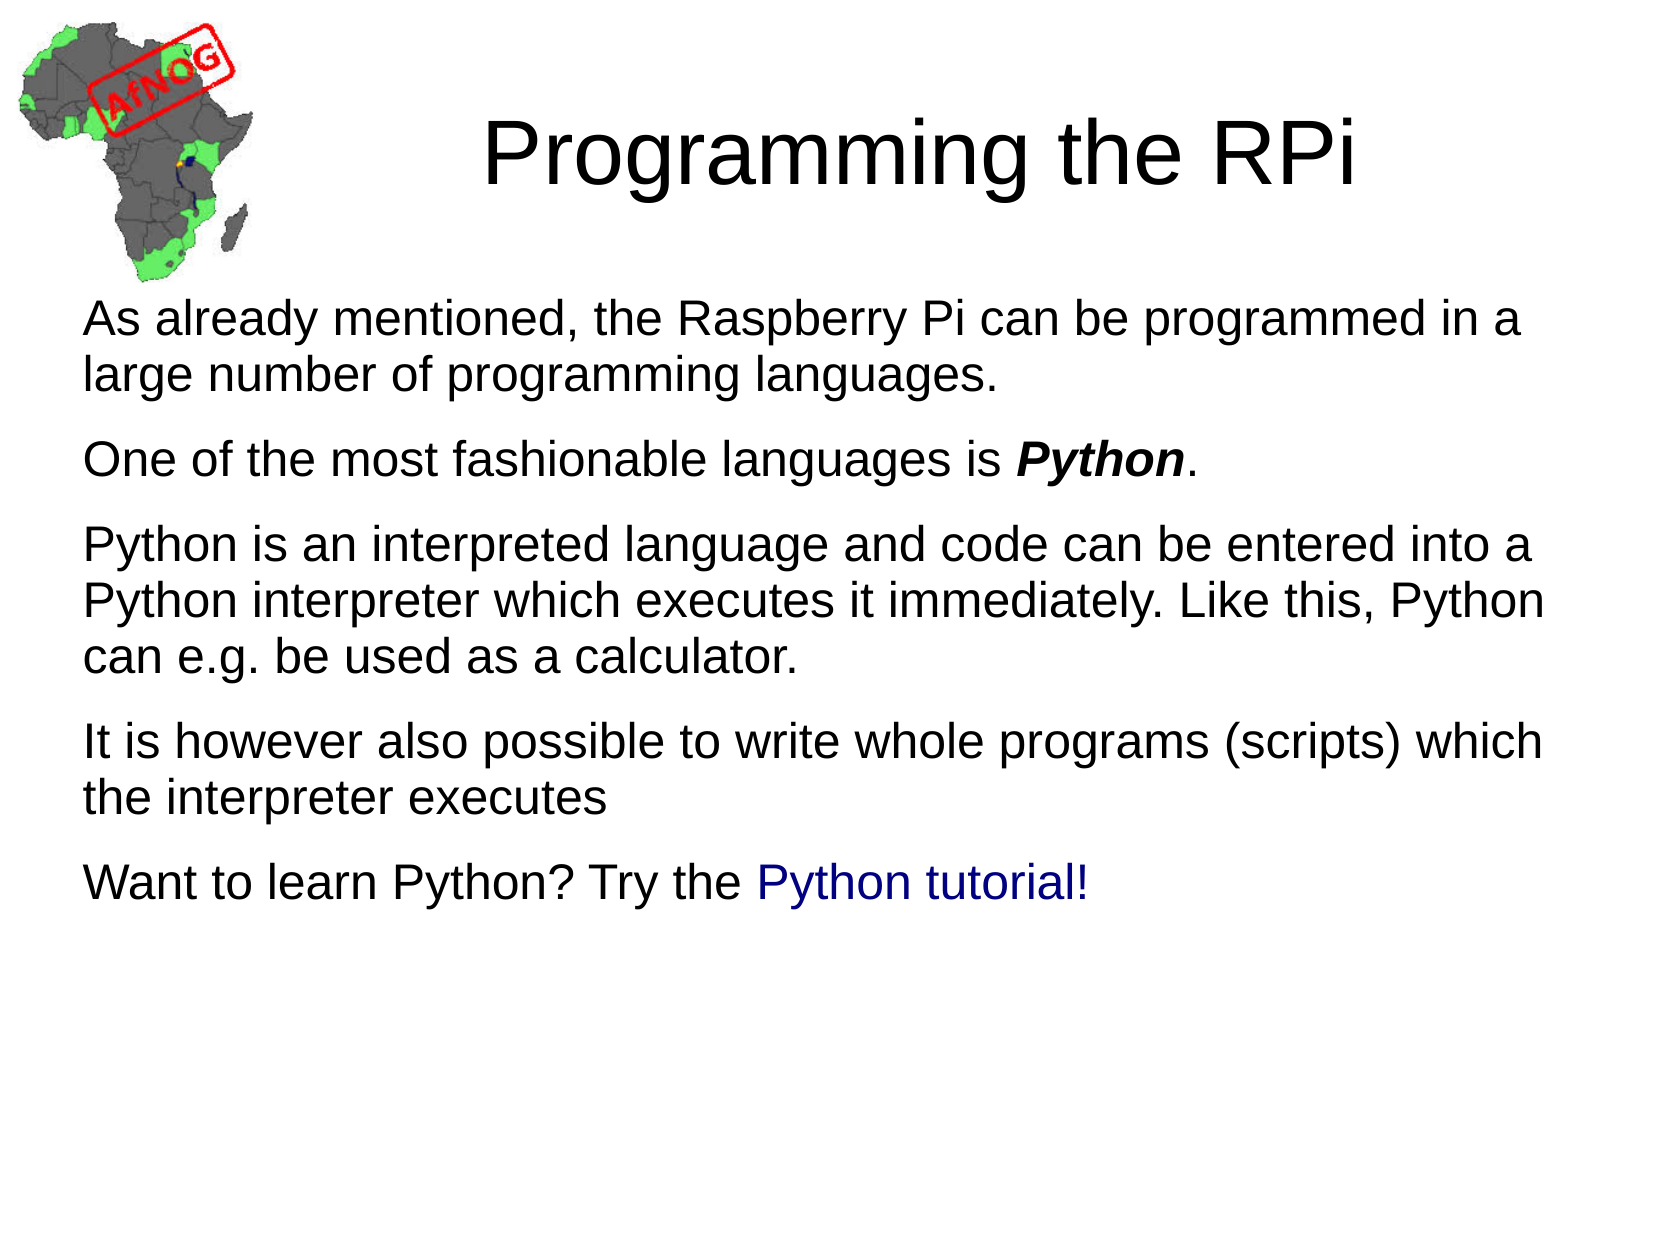

# Programming the RPi
As already mentioned, the Raspberry Pi can be programmed in a large number of programming languages.
One of the most fashionable languages is Python.
Python is an interpreted language and code can be entered into a Python interpreter which executes it immediately. Like this, Python can e.g. be used as a calculator.
It is however also possible to write whole programs (scripts) which the interpreter executes
Want to learn Python? Try the Python tutorial!